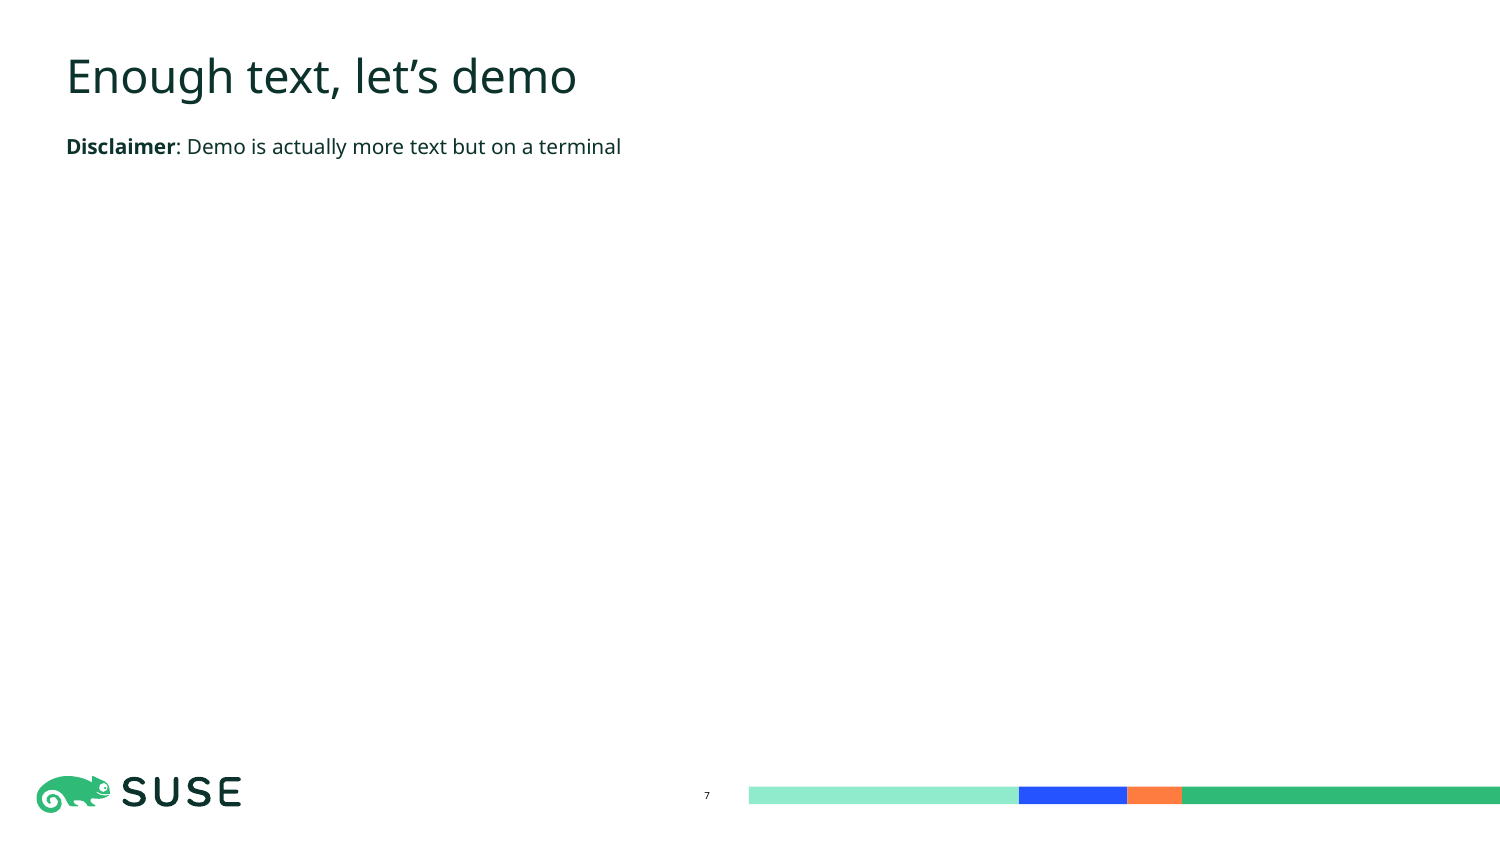

Enough text, let’s demo
# Disclaimer: Demo is actually more text but on a terminal